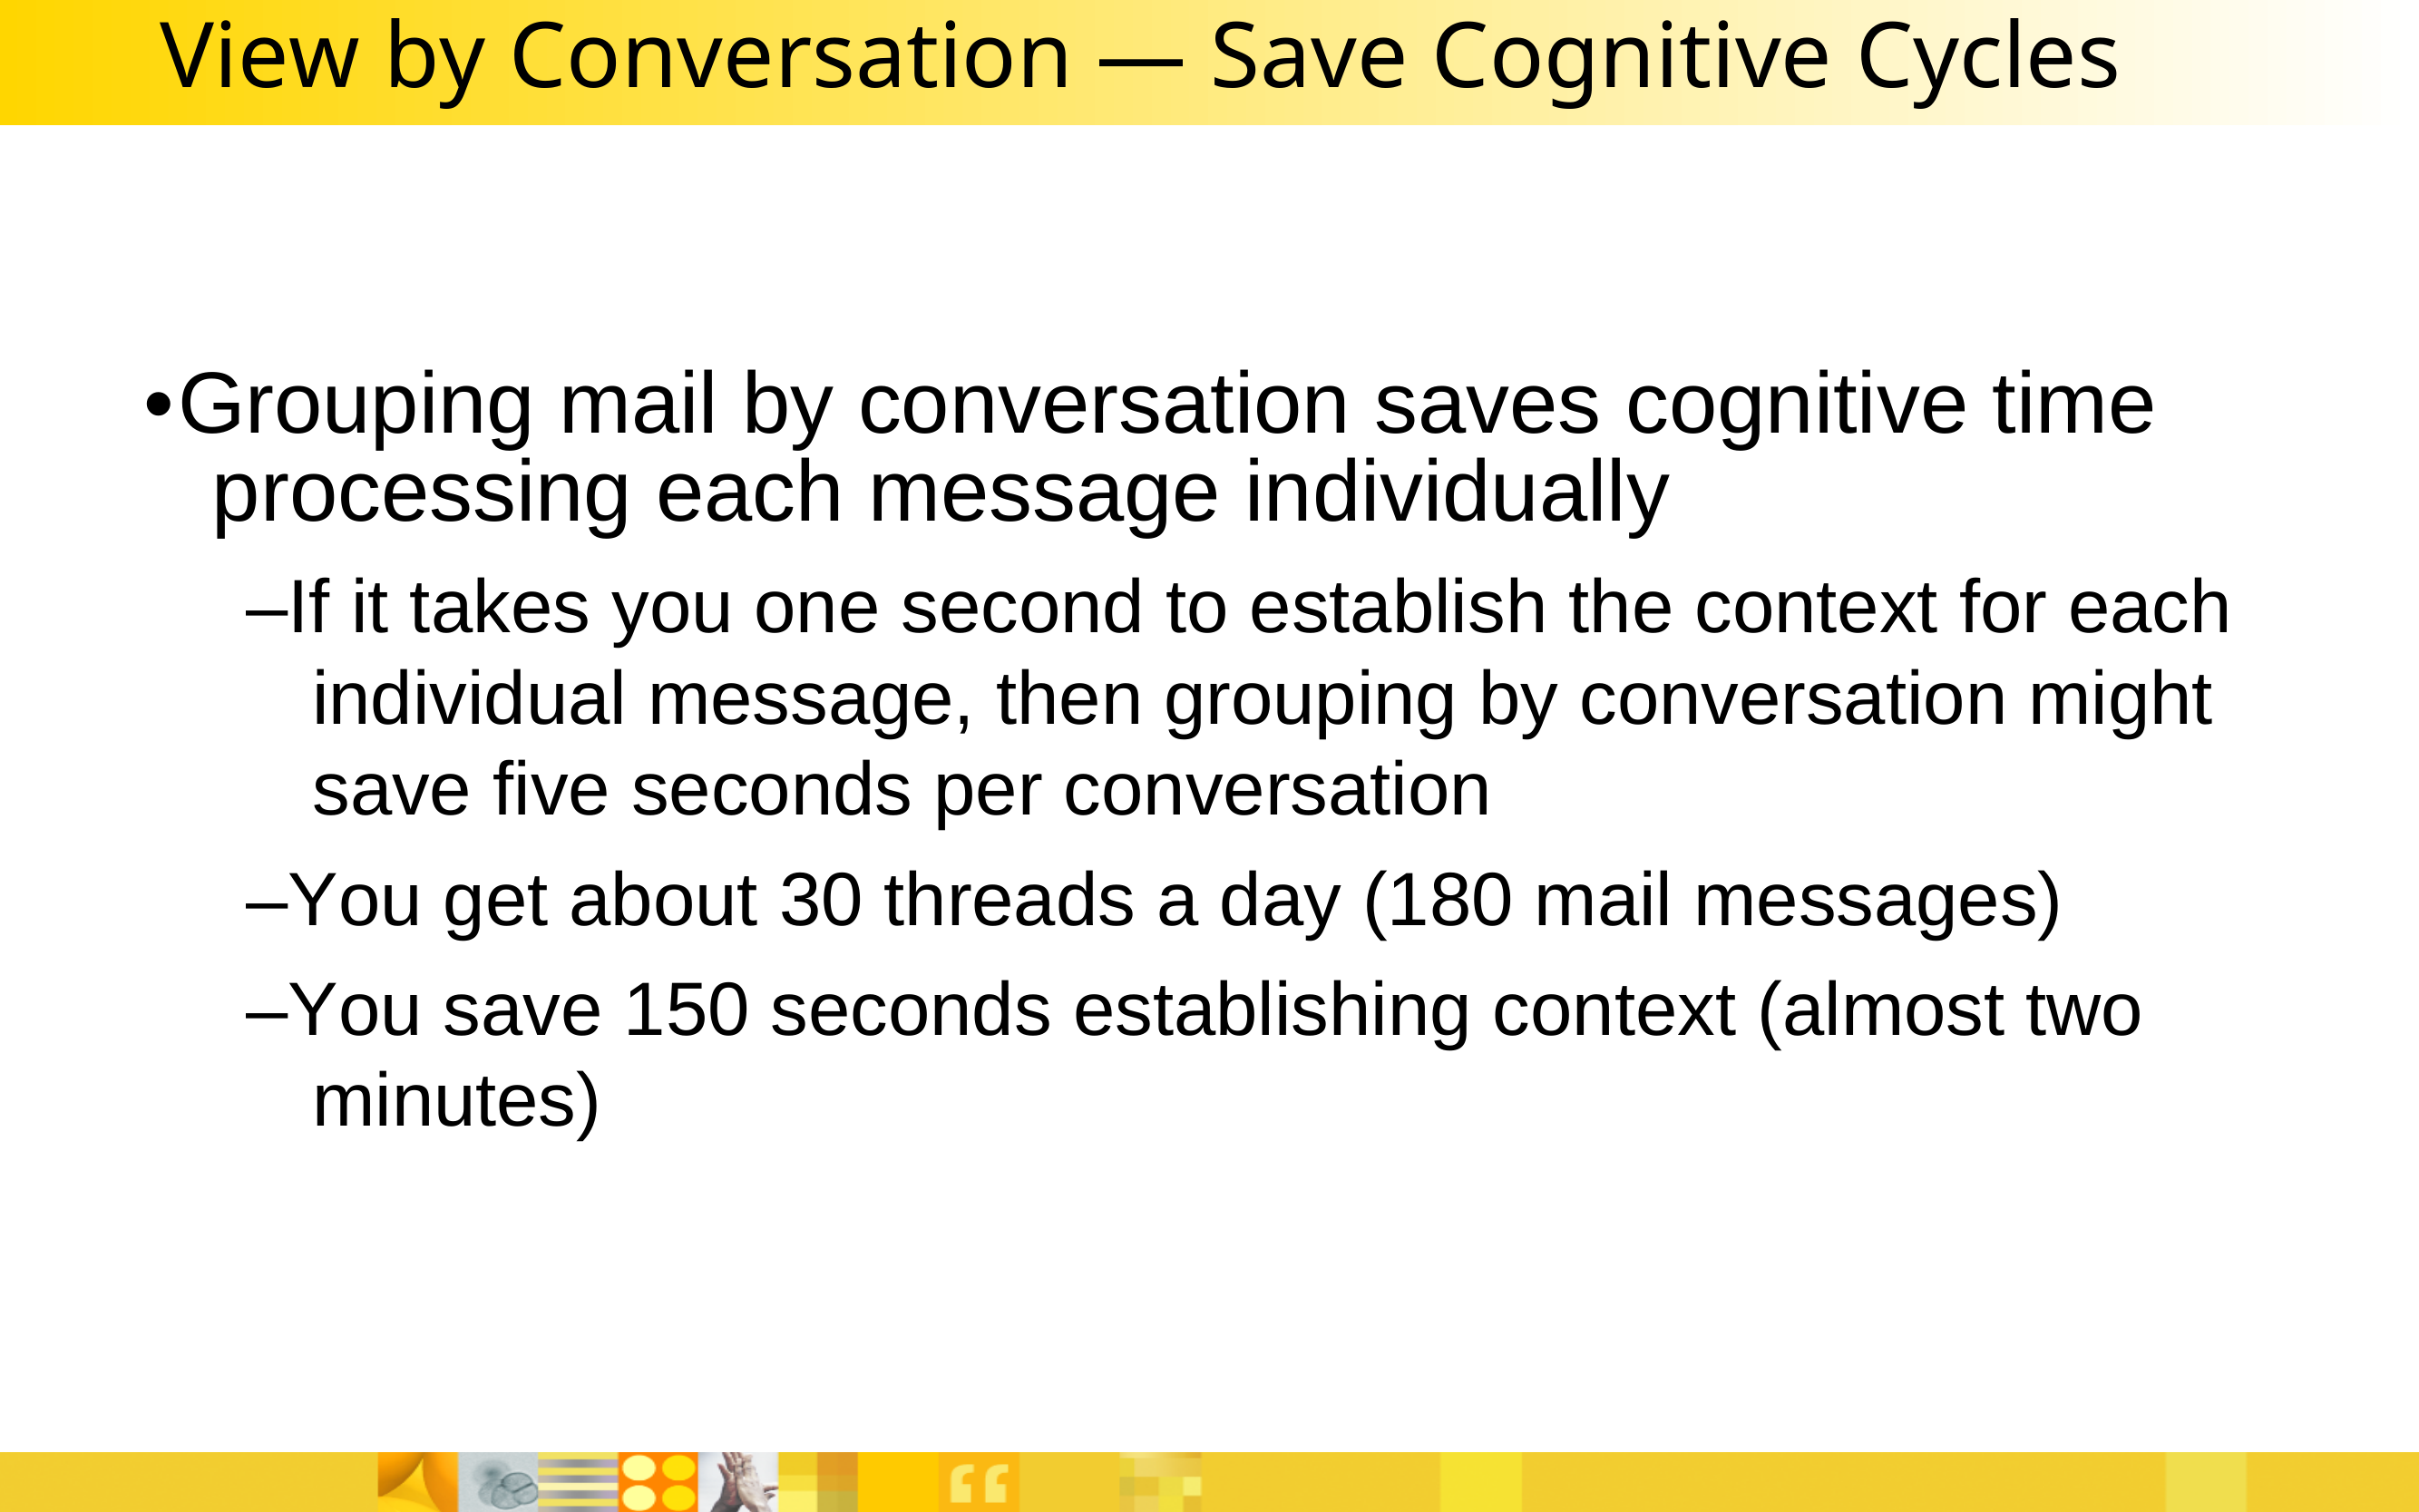

# View by Conversation — Save Cognitive Cycles
Grouping mail by conversation saves cognitive time processing each message individually
If it takes you one second to establish the context for each individual message, then grouping by conversation might save five seconds per conversation
You get about 30 threads a day (180 mail messages)
You save 150 seconds establishing context (almost two minutes)